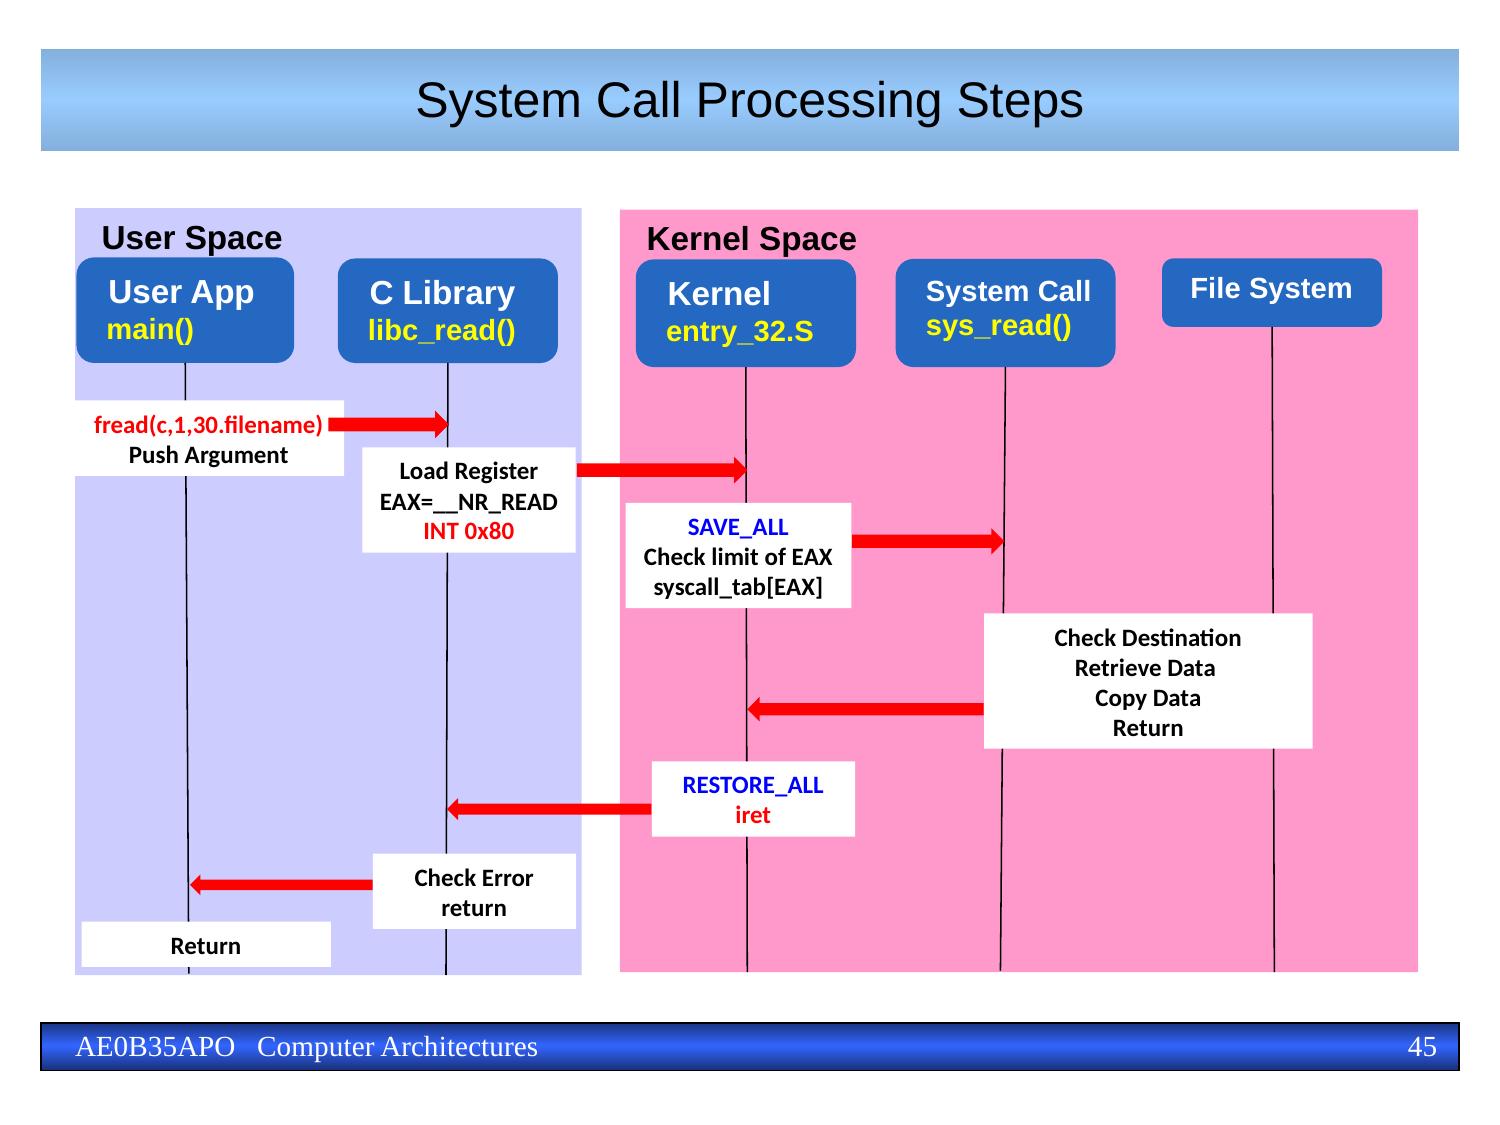

# System Call Processing Steps
User Space
Kernel Space
User App
main()
C Library
libc_read()
File System
System Call
sys_read()
Kernel
entry_32.S
fread(c,1,30.filename)
Push Argument
Load Register
EAX=__NR_READ
INT 0x80
SAVE_ALL
Check limit of EAX
syscall_tab[EAX]
Check Destination
Retrieve Data
Copy Data
Return
RESTORE_ALL
iret
Check Error
return
Return
AE0B35APO Computer Architectures
45